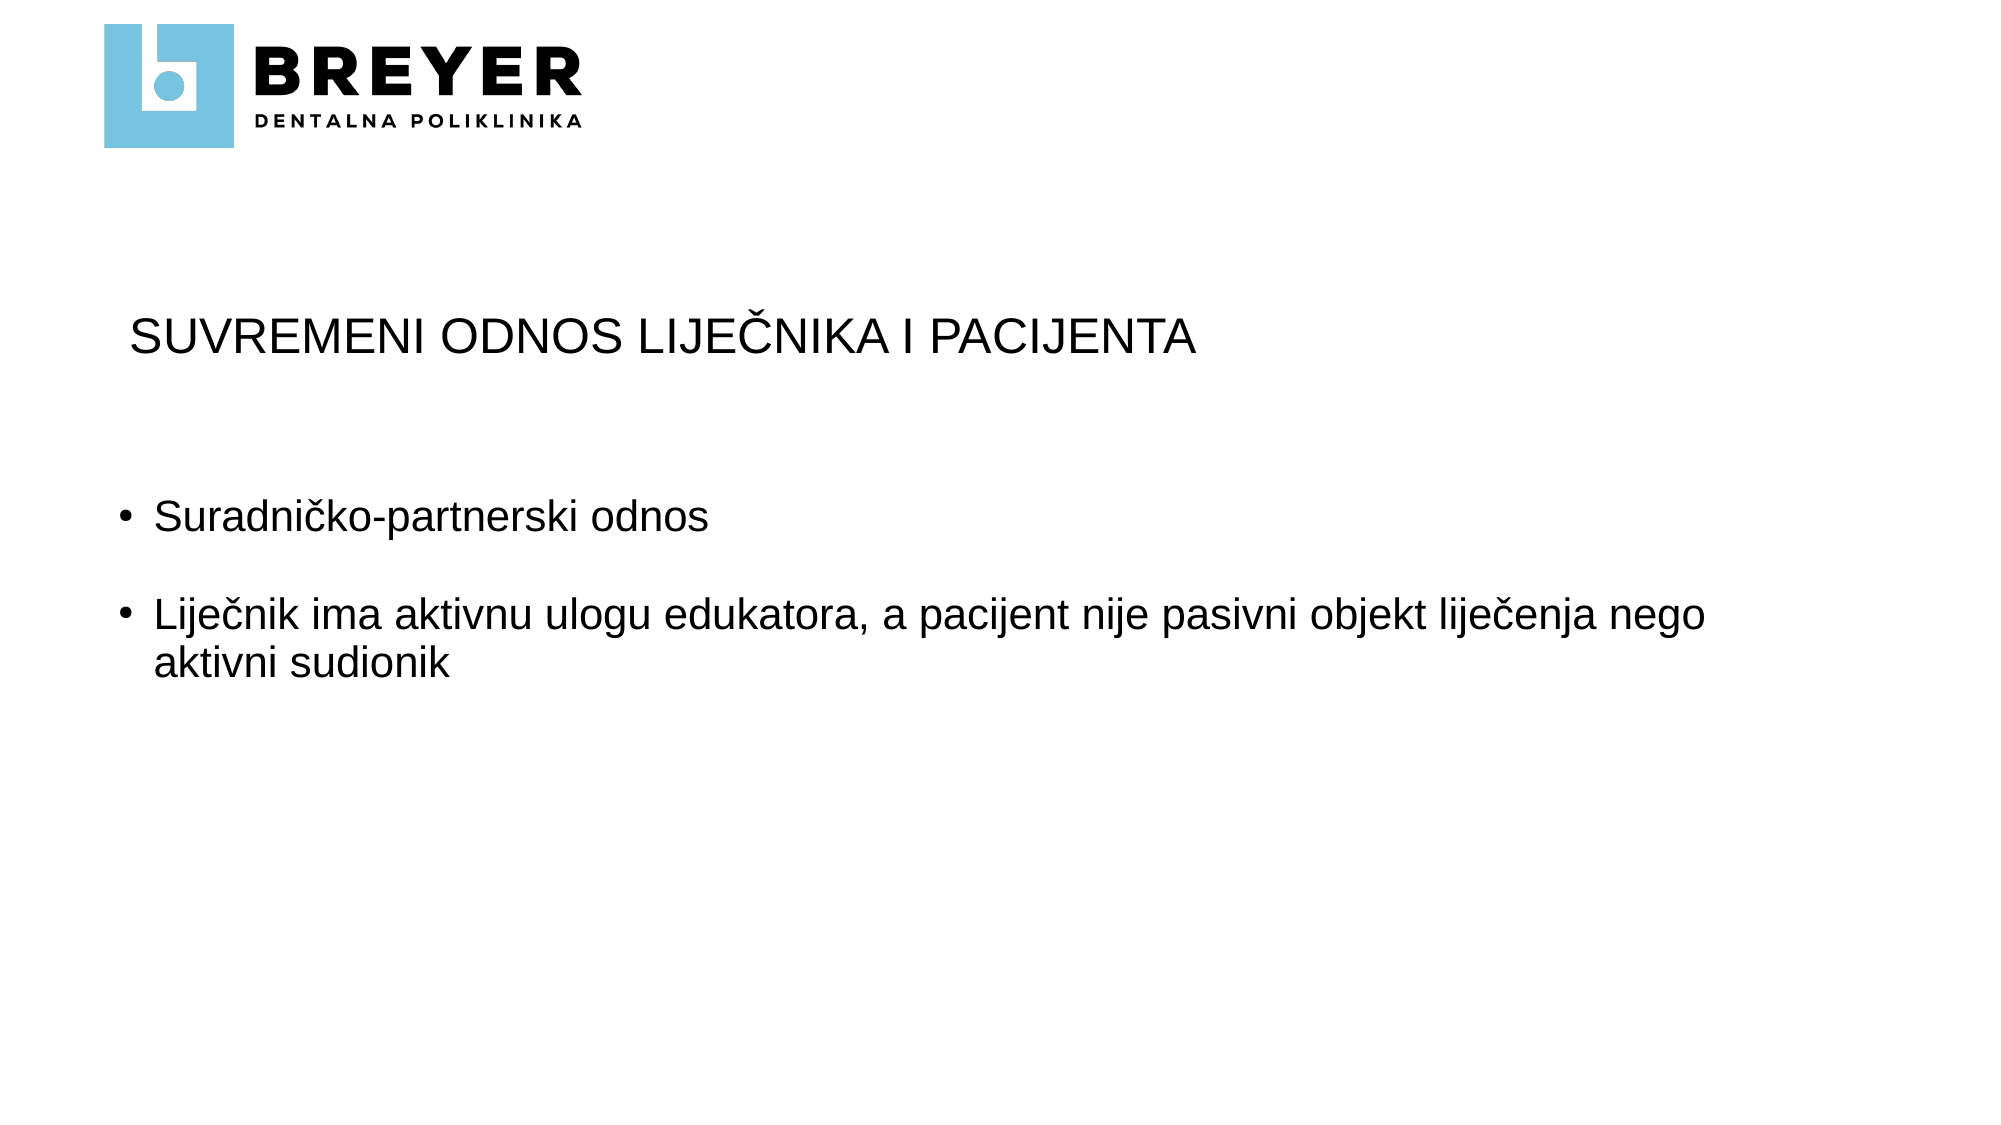

Suradničko-partnerski odnos
Liječnik ima aktivnu ulogu edukatora, a pacijent nije pasivni objekt liječenja nego aktivni sudionik
# SUVREMENI ODNOS LIJEČNIKA I PACIJENTA